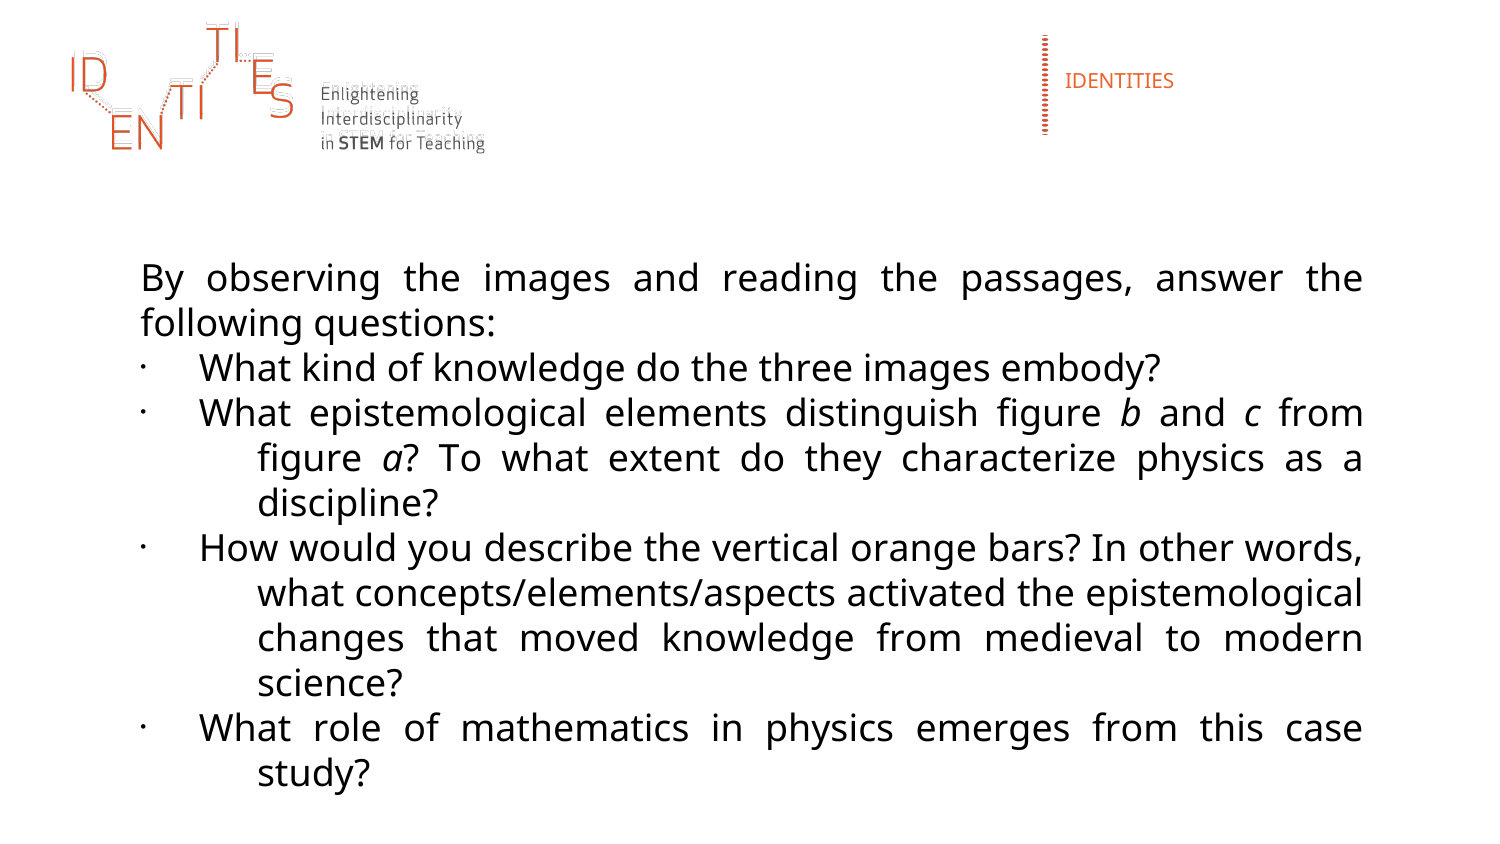

IDENTITIES
By observing the images and reading the passages, answer the following questions:
What kind of knowledge do the three images embody?
What epistemological elements distinguish figure b and c from figure a? To what extent do they characterize physics as a discipline?
How would you describe the vertical orange bars? In other words, what concepts/elements/aspects activated the epistemological changes that moved knowledge from medieval to modern science?
What role of mathematics in physics emerges from this case study?